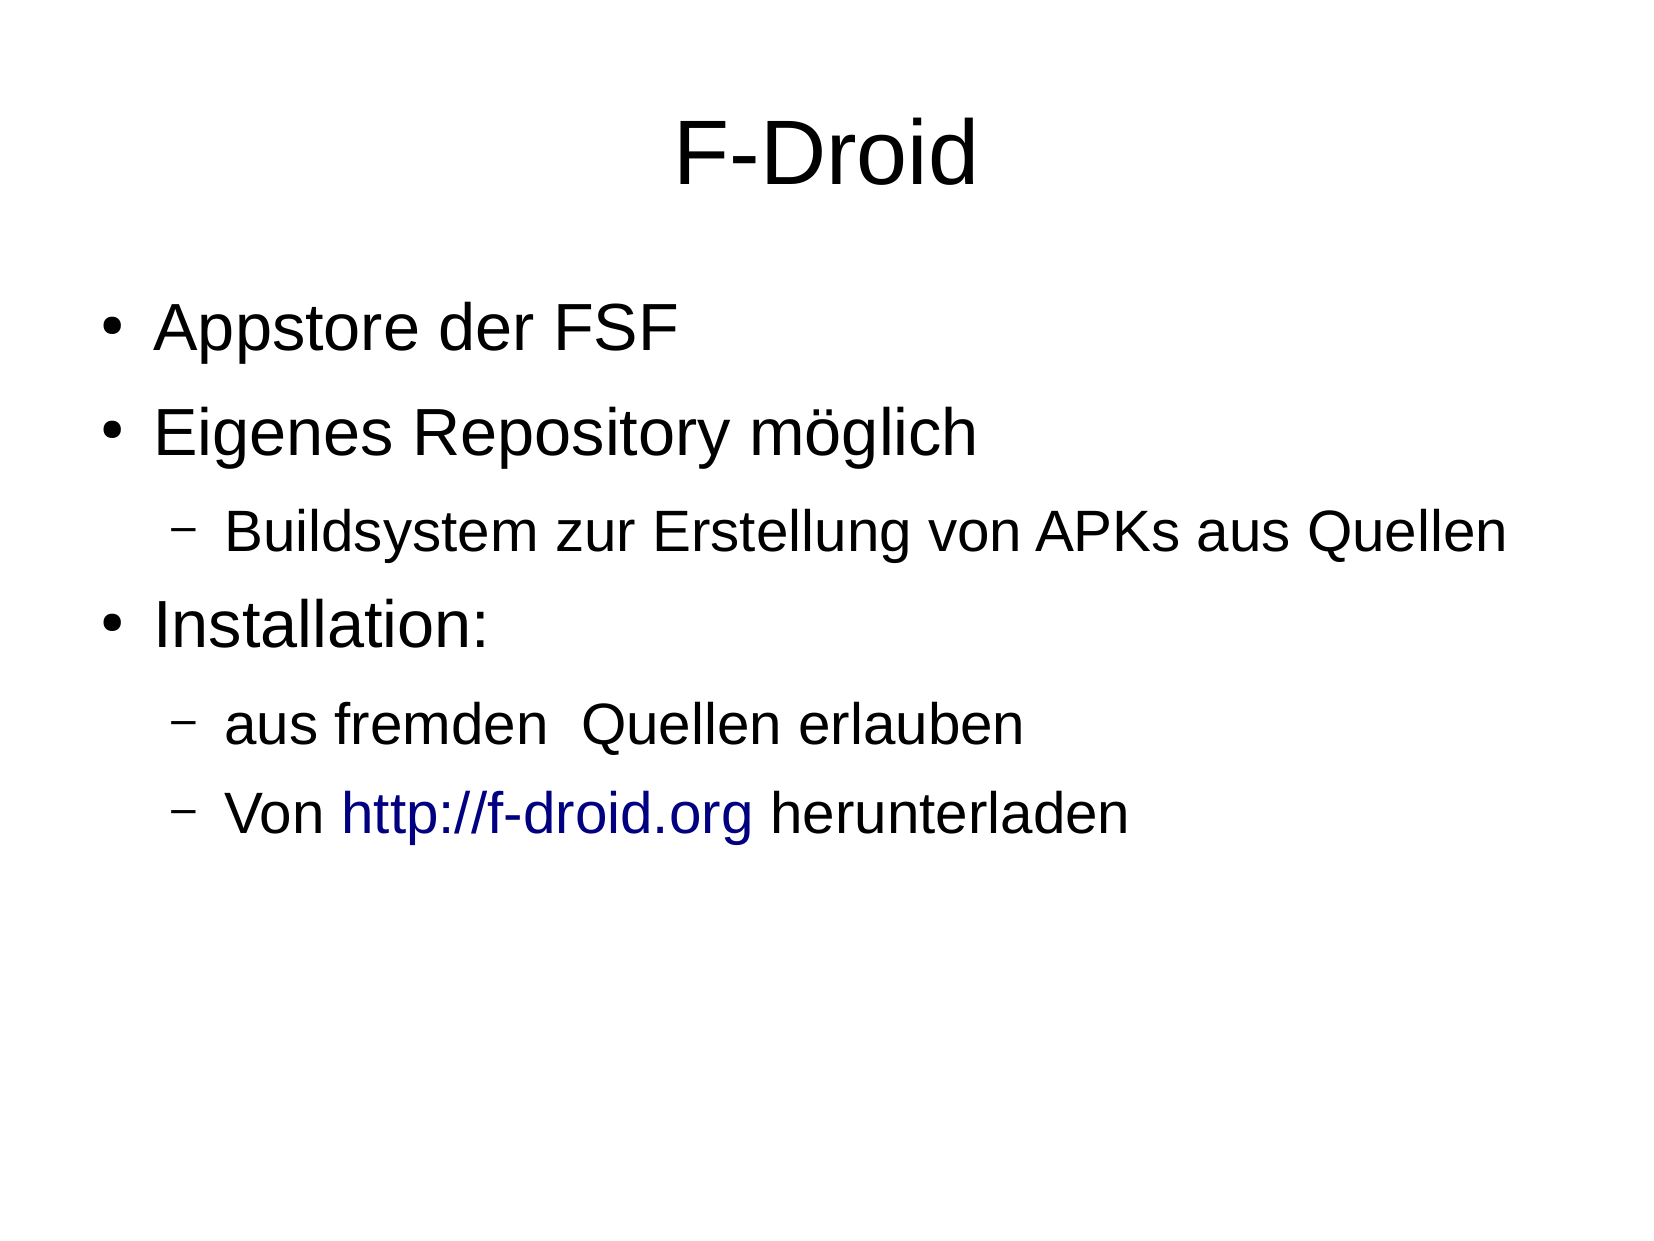

# F-Droid
Appstore der FSF
Eigenes Repository möglich
Buildsystem zur Erstellung von APKs aus Quellen
Installation:
aus fremden Quellen erlauben
Von http://f-droid.org herunterladen